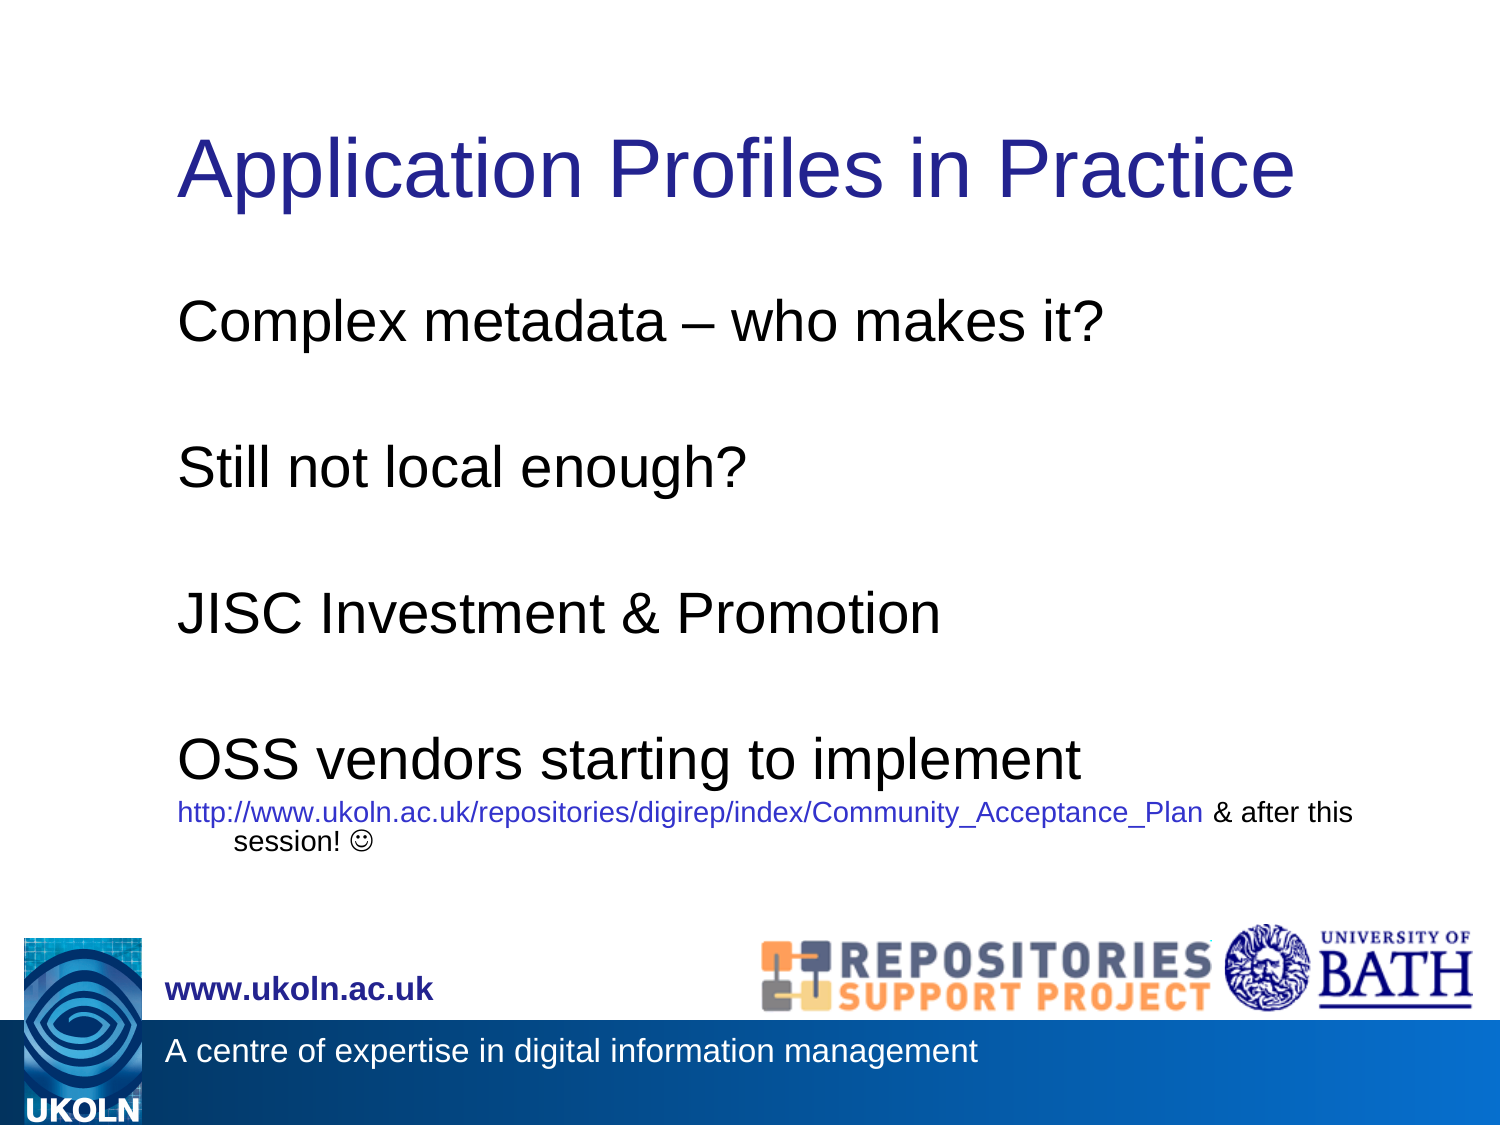

# Application Profiles in Practice
Complex metadata – who makes it?
Still not local enough?
JISC Investment & Promotion
OSS vendors starting to implement
http://www.ukoln.ac.uk/repositories/digirep/index/Community_Acceptance_Plan & after this session! 